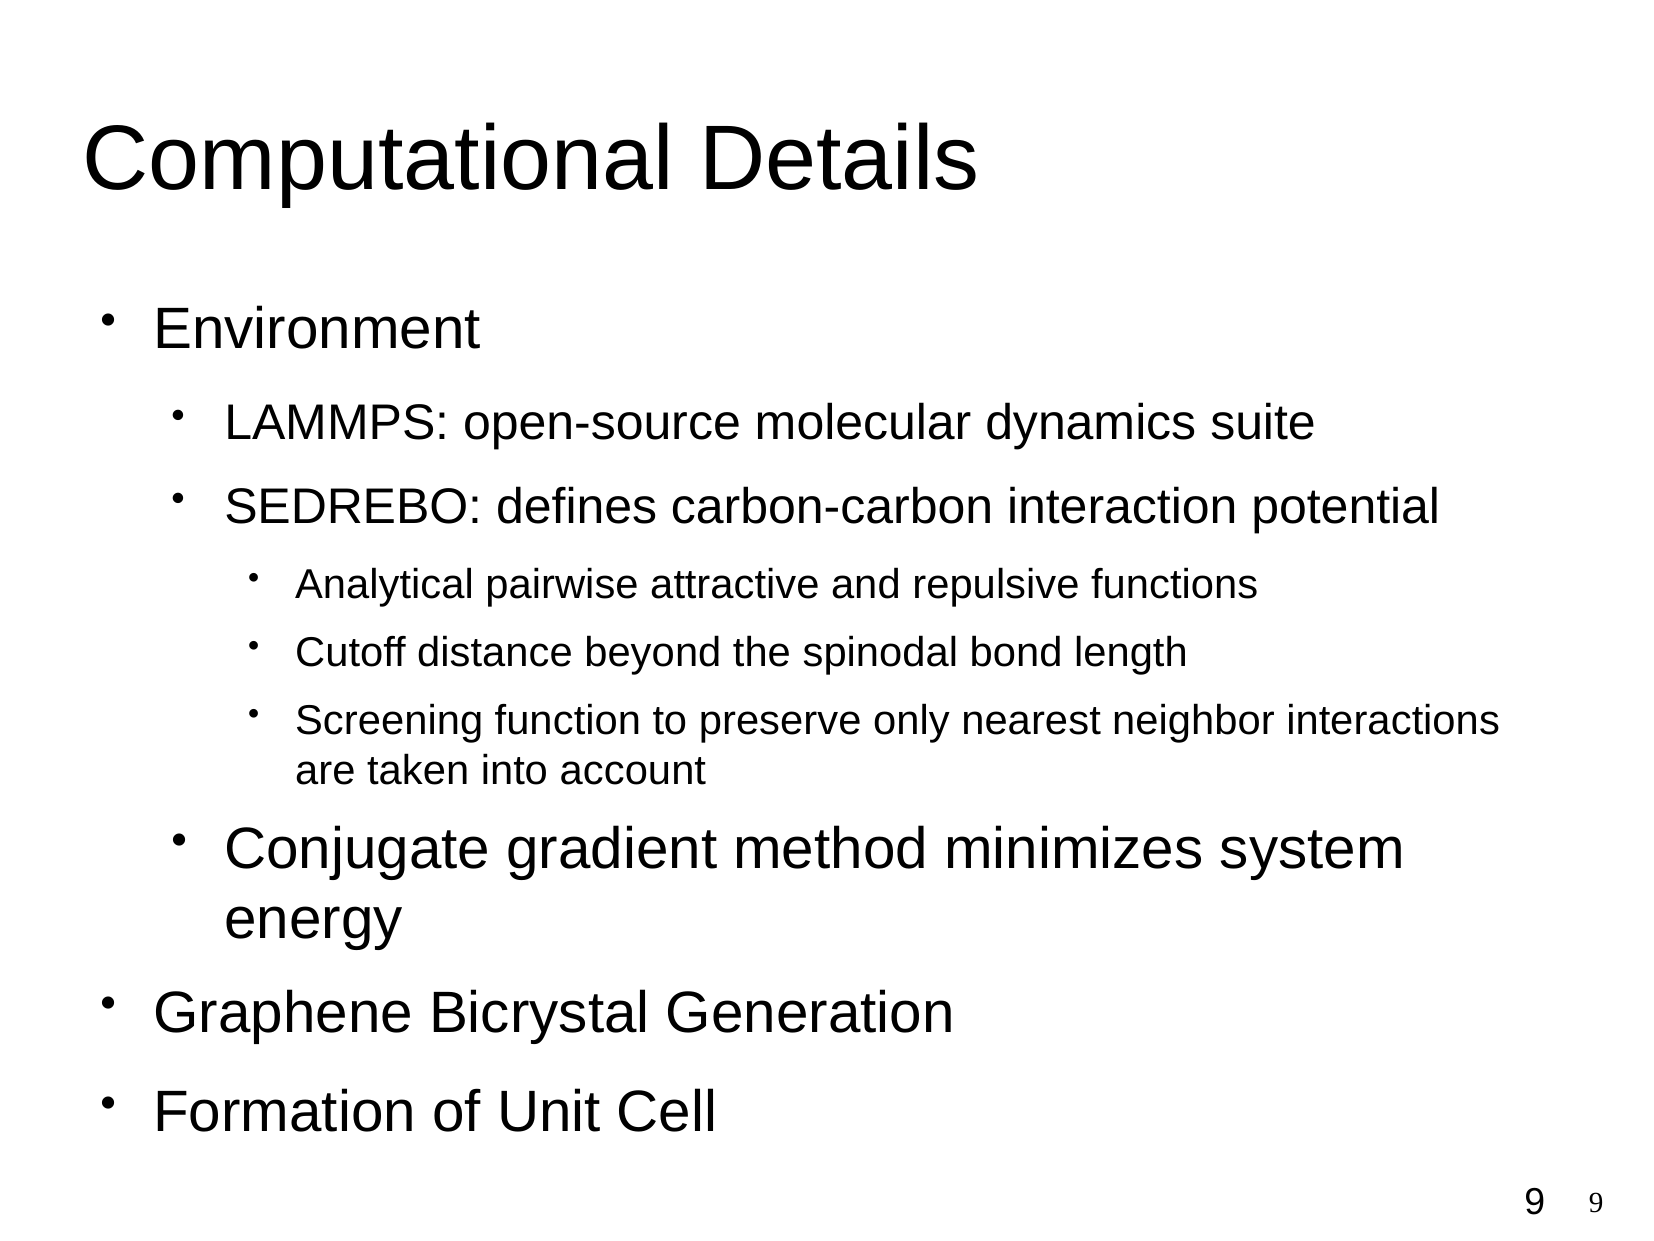

# Computational Details
Environment
LAMMPS: open-source molecular dynamics suite
SEDREBO: defines carbon-carbon interaction potential
Analytical pairwise attractive and repulsive functions
Cutoff distance beyond the spinodal bond length
Screening function to preserve only nearest neighbor interactions are taken into account
Conjugate gradient method minimizes system energy
Graphene Bicrystal Generation
Formation of Unit Cell